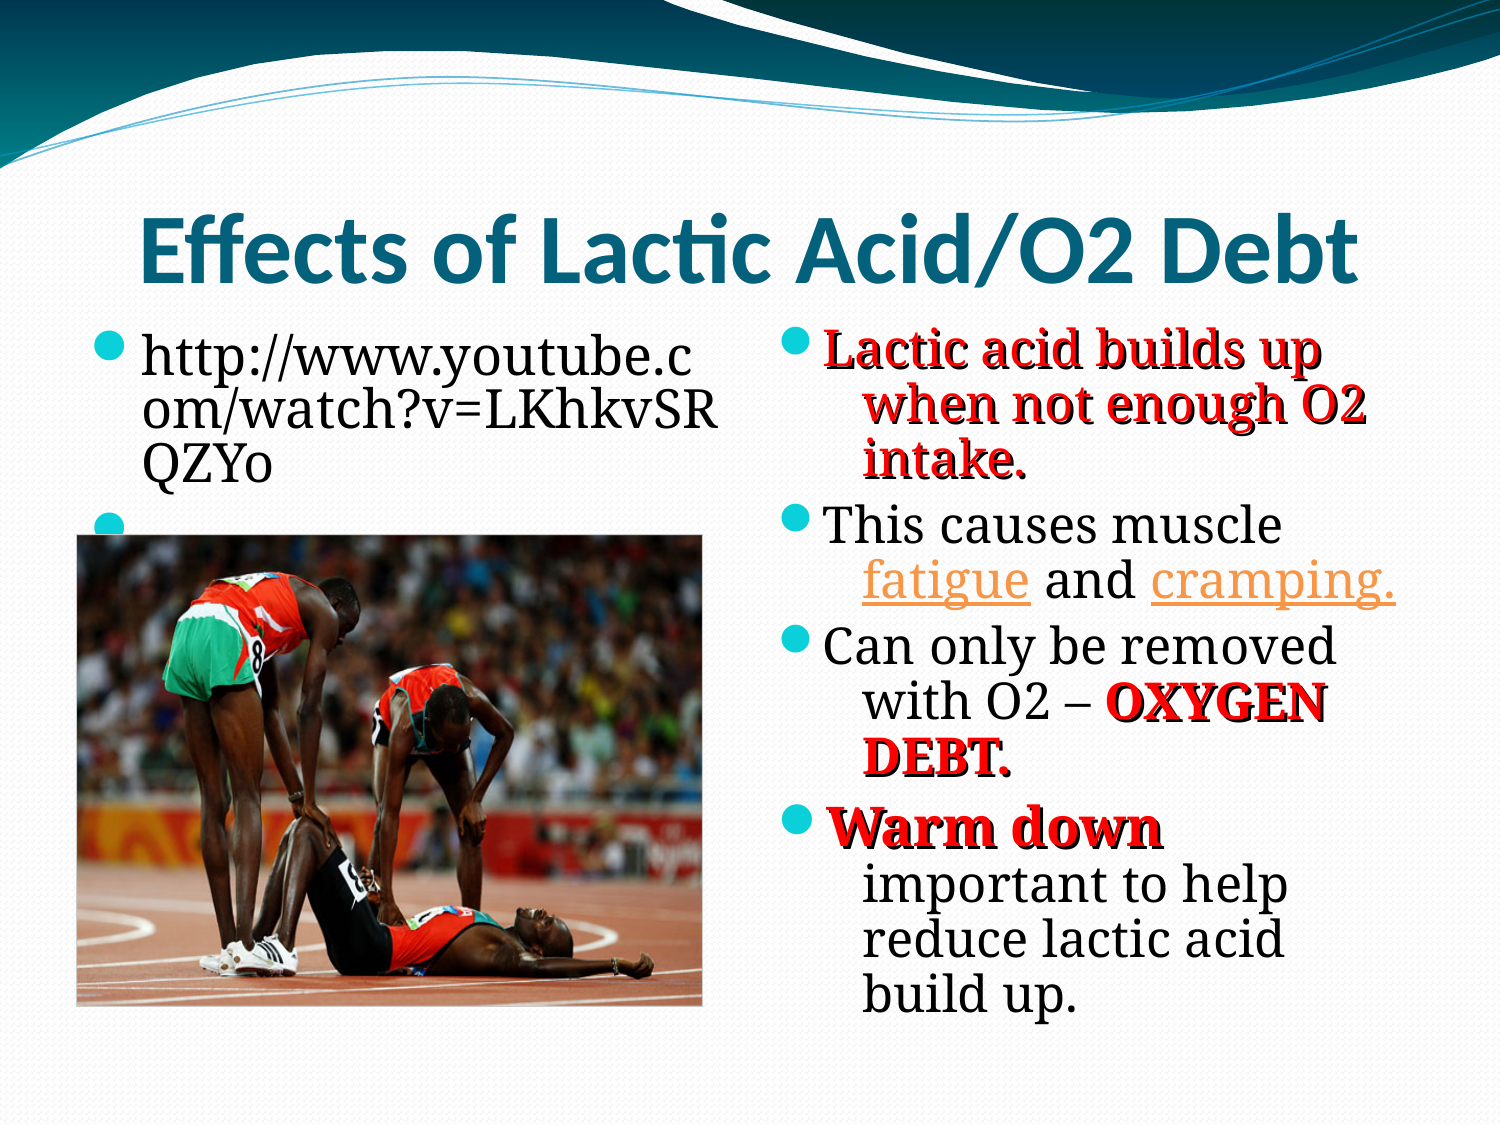

# Effects of Lactic Acid/O2 Debt
http://www.youtube.com/watch?v=LKhkvSRQZYo
Lactic acid builds up when not enough O2 intake.
This causes muscle fatigue and cramping.
Can only be removed with O2 – OXYGEN DEBT.
Warm down important to help reduce lactic acid build up.